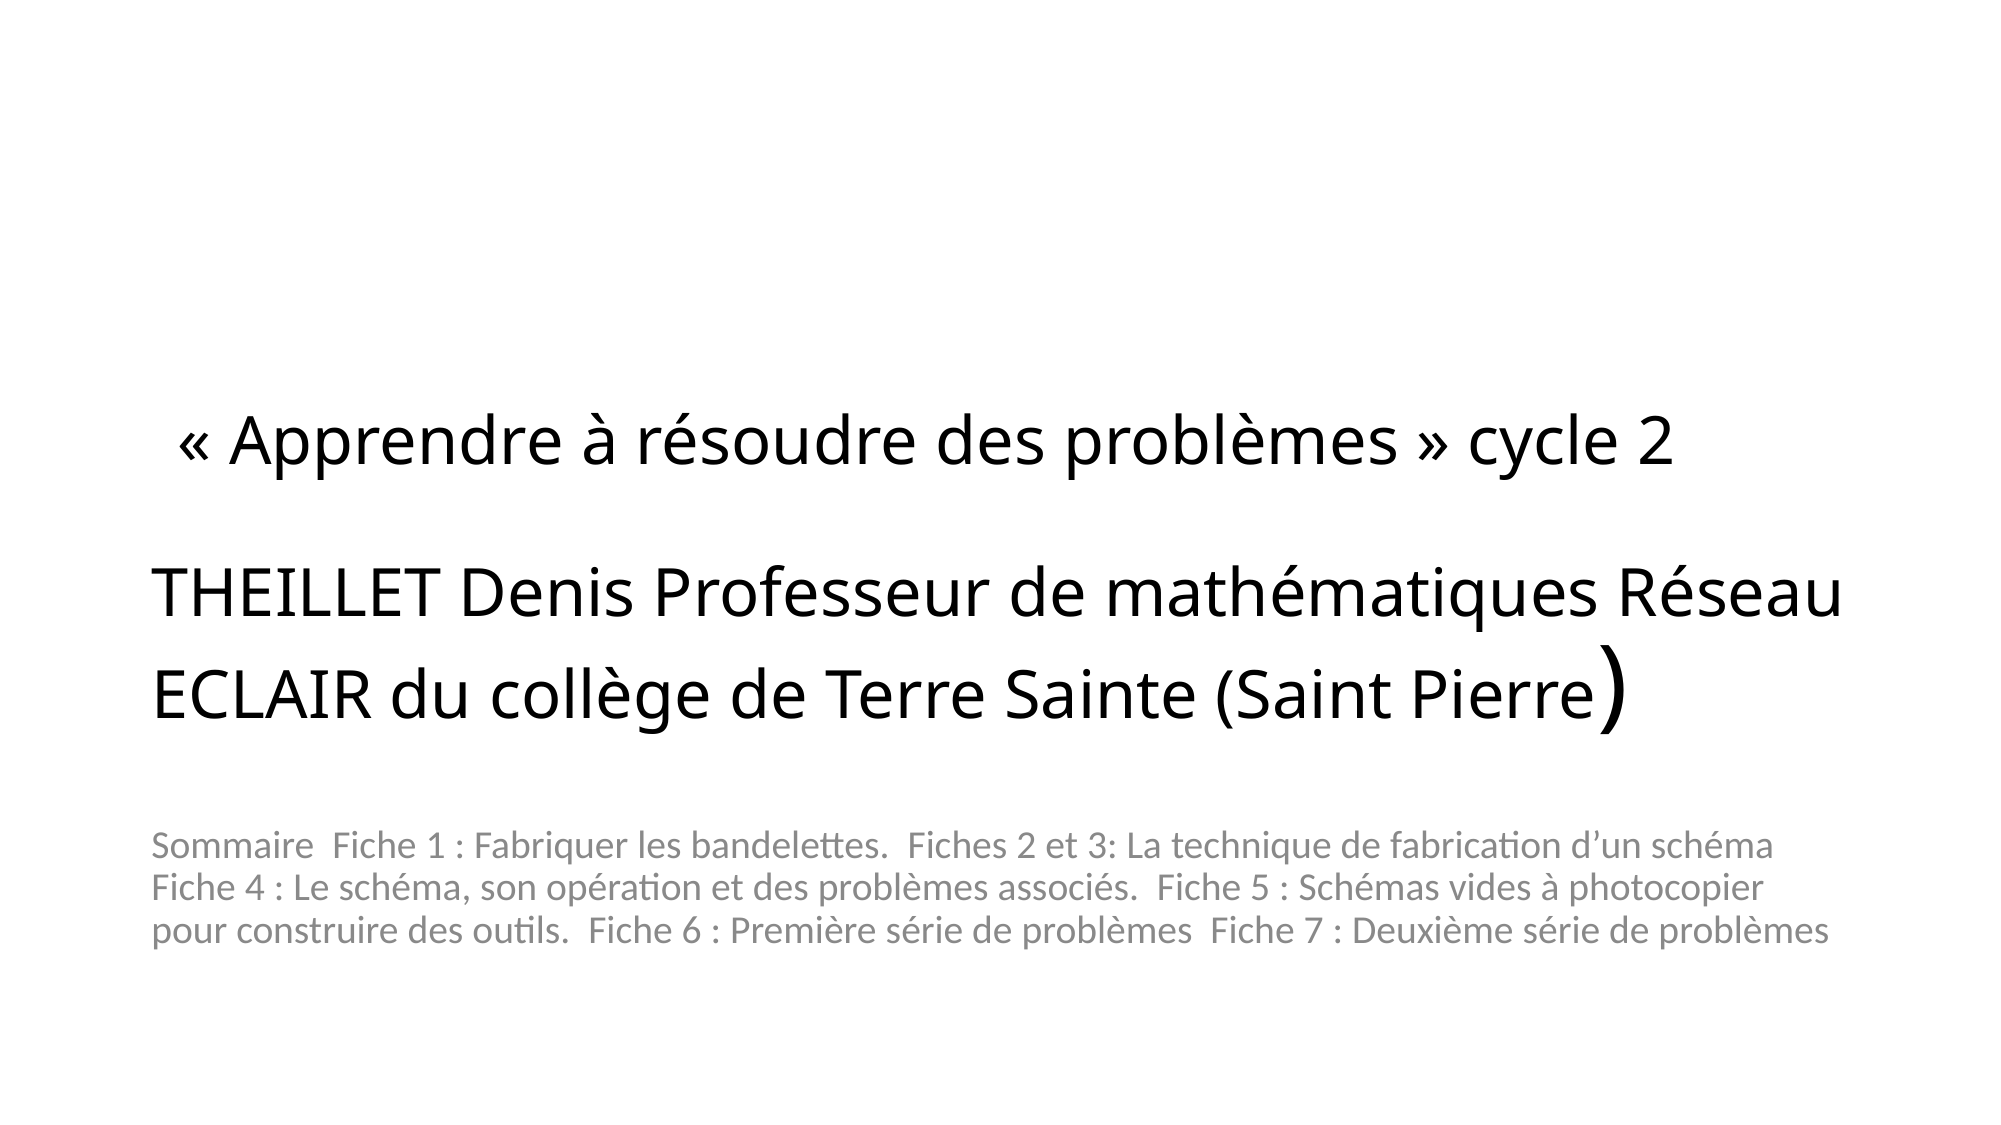

# « Apprendre à résoudre des problèmes » cycle 2 THEILLET Denis Professeur de mathématiques Réseau ECLAIR du collège de Terre Sainte (Saint Pierre)
Sommaire Fiche 1 : Fabriquer les bandelettes. Fiches 2 et 3: La technique de fabrication d’un schéma Fiche 4 : Le schéma, son opération et des problèmes associés. Fiche 5 : Schémas vides à photocopier pour construire des outils. Fiche 6 : Première série de problèmes Fiche 7 : Deuxième série de problèmes